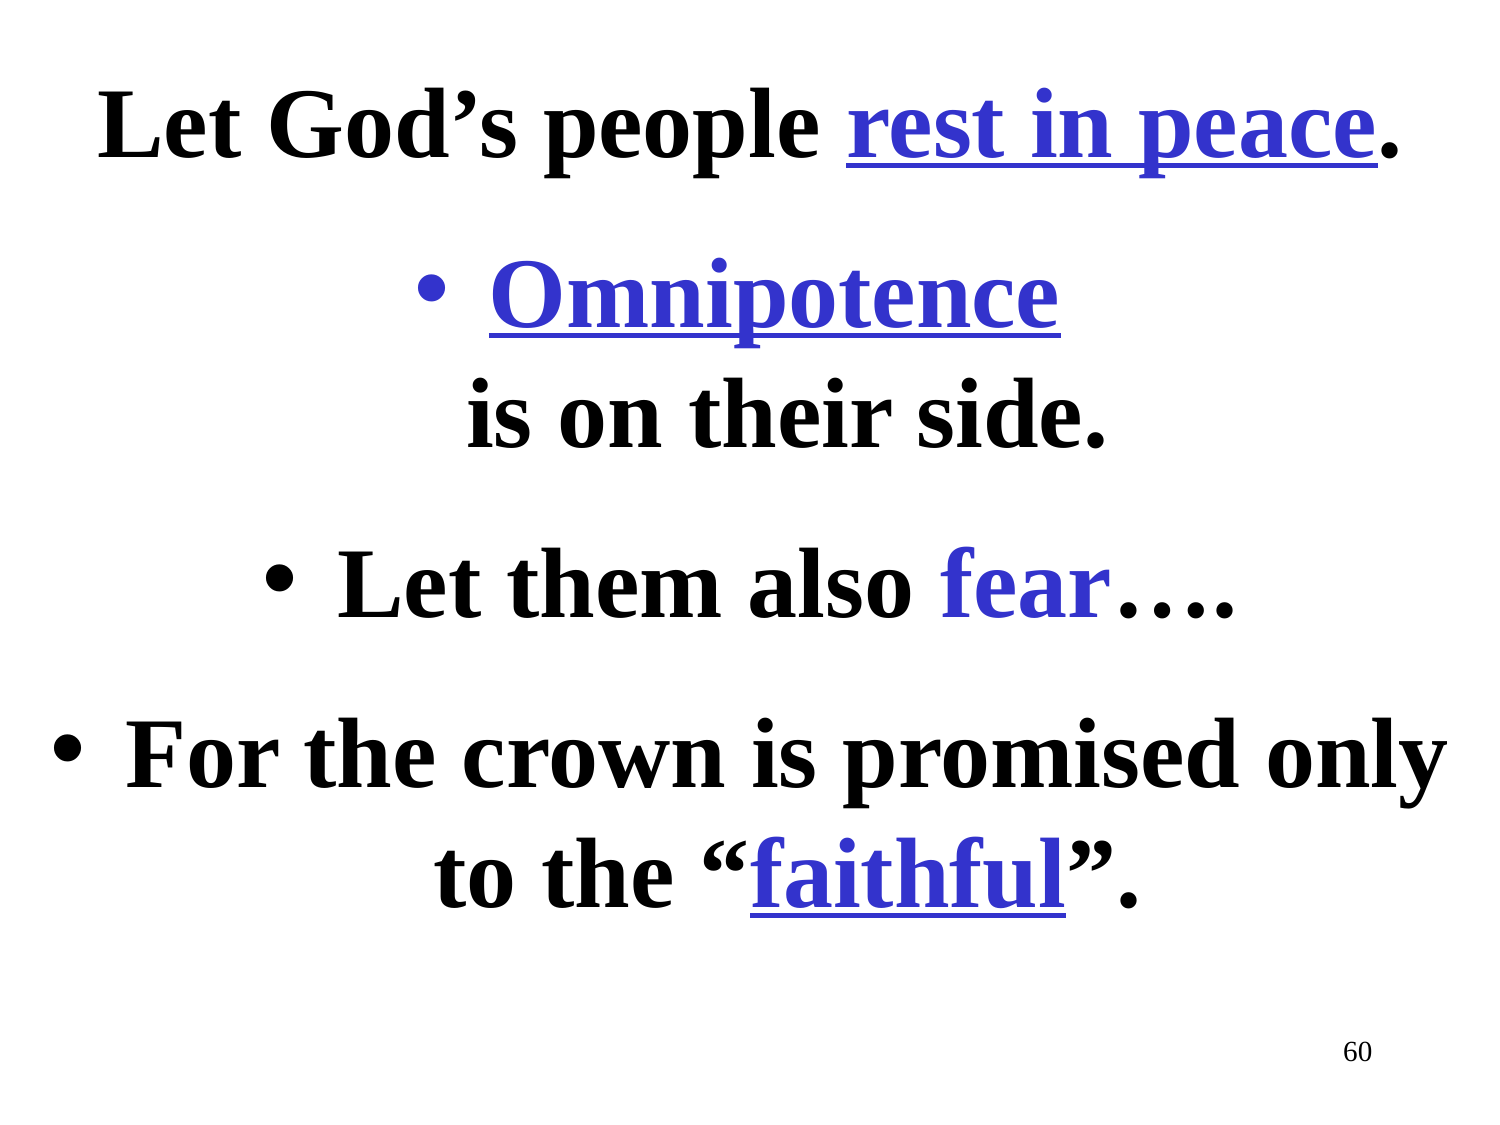

Let God’s people rest in peace.
Omnipotence
is on their side.
Let them also fear….
For the crown is promised only to the “faithful”.